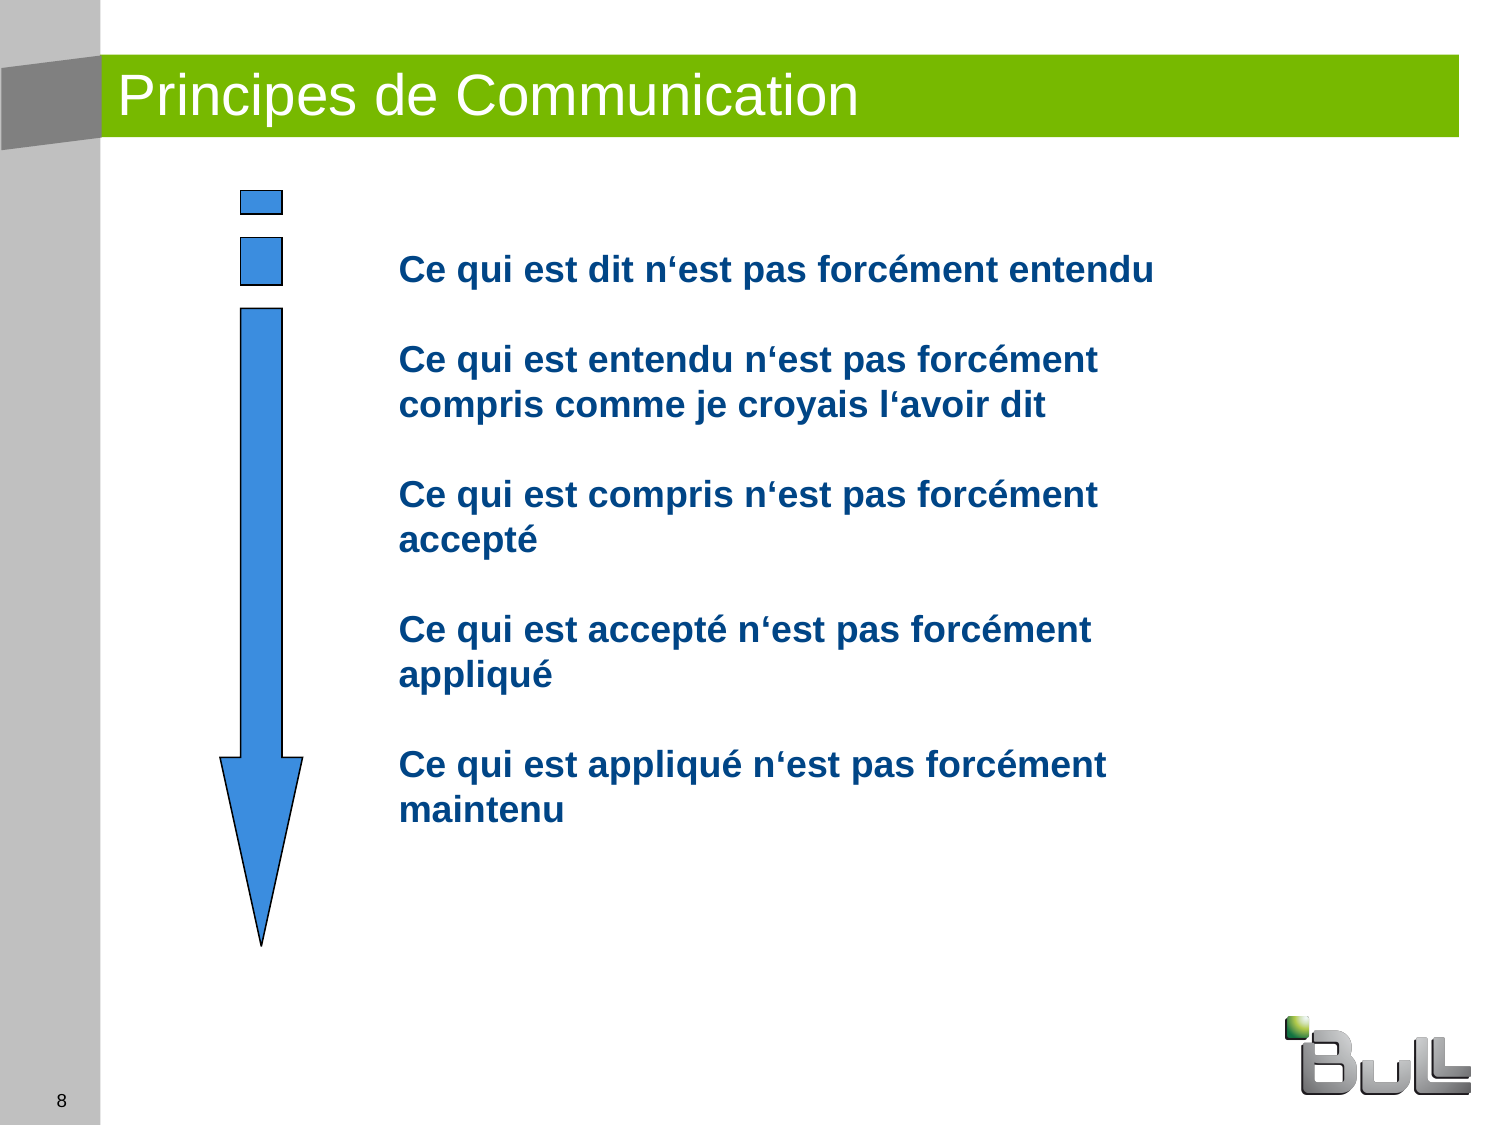

# Principes de Communication
Ce qui est dit n‘est pas forcément entendu
Ce qui est entendu n‘est pas forcément compris comme je croyais l‘avoir dit
Ce qui est compris n‘est pas forcément accepté
Ce qui est accepté n‘est pas forcément appliqué
Ce qui est appliqué n‘est pas forcément maintenu